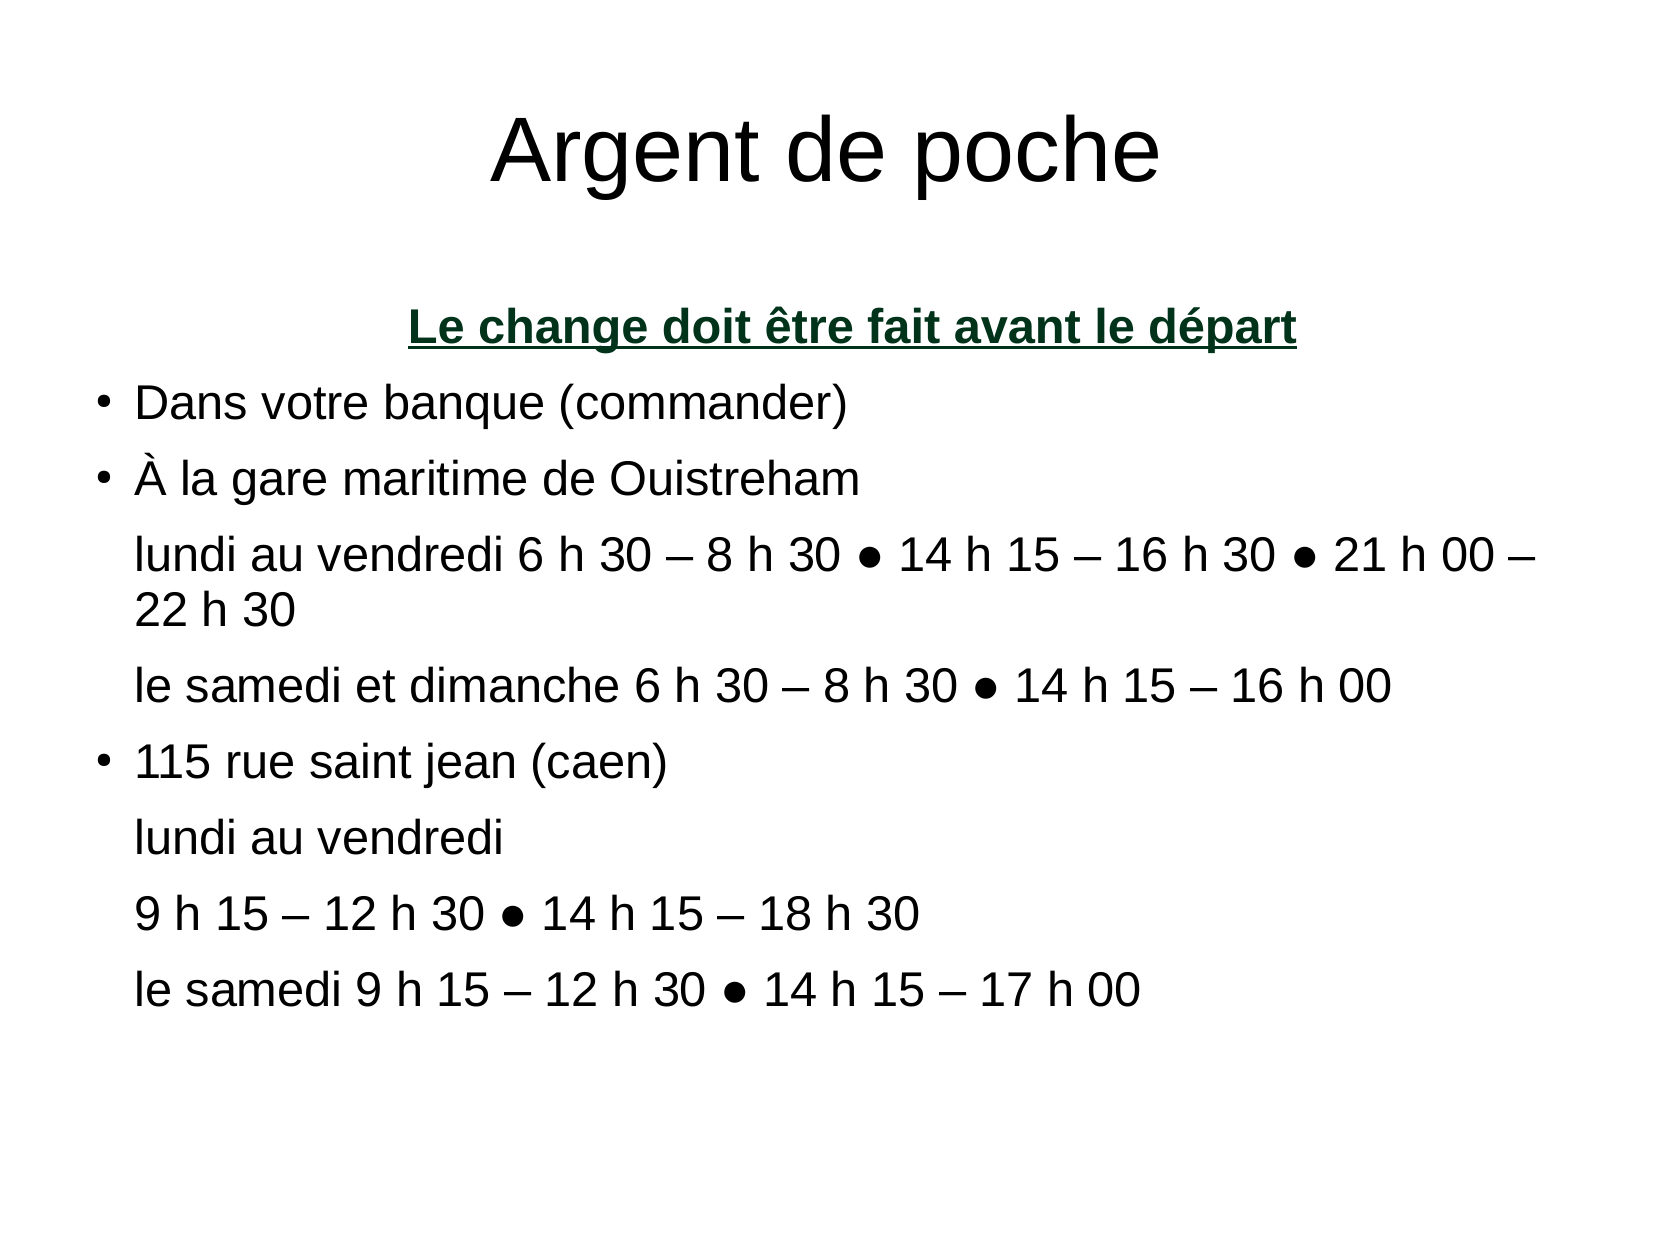

# Argent de poche
Le change doit être fait avant le départ
Dans votre banque (commander)
À la gare maritime de Ouistreham
lundi au vendredi 6 h 30 – 8 h 30 ● 14 h 15 – 16 h 30 ● 21 h 00 – 22 h 30
le samedi et dimanche 6 h 30 – 8 h 30 ● 14 h 15 – 16 h 00
115 rue saint jean (caen)
lundi au vendredi
9 h 15 – 12 h 30 ● 14 h 15 – 18 h 30
le samedi 9 h 15 – 12 h 30 ● 14 h 15 – 17 h 00